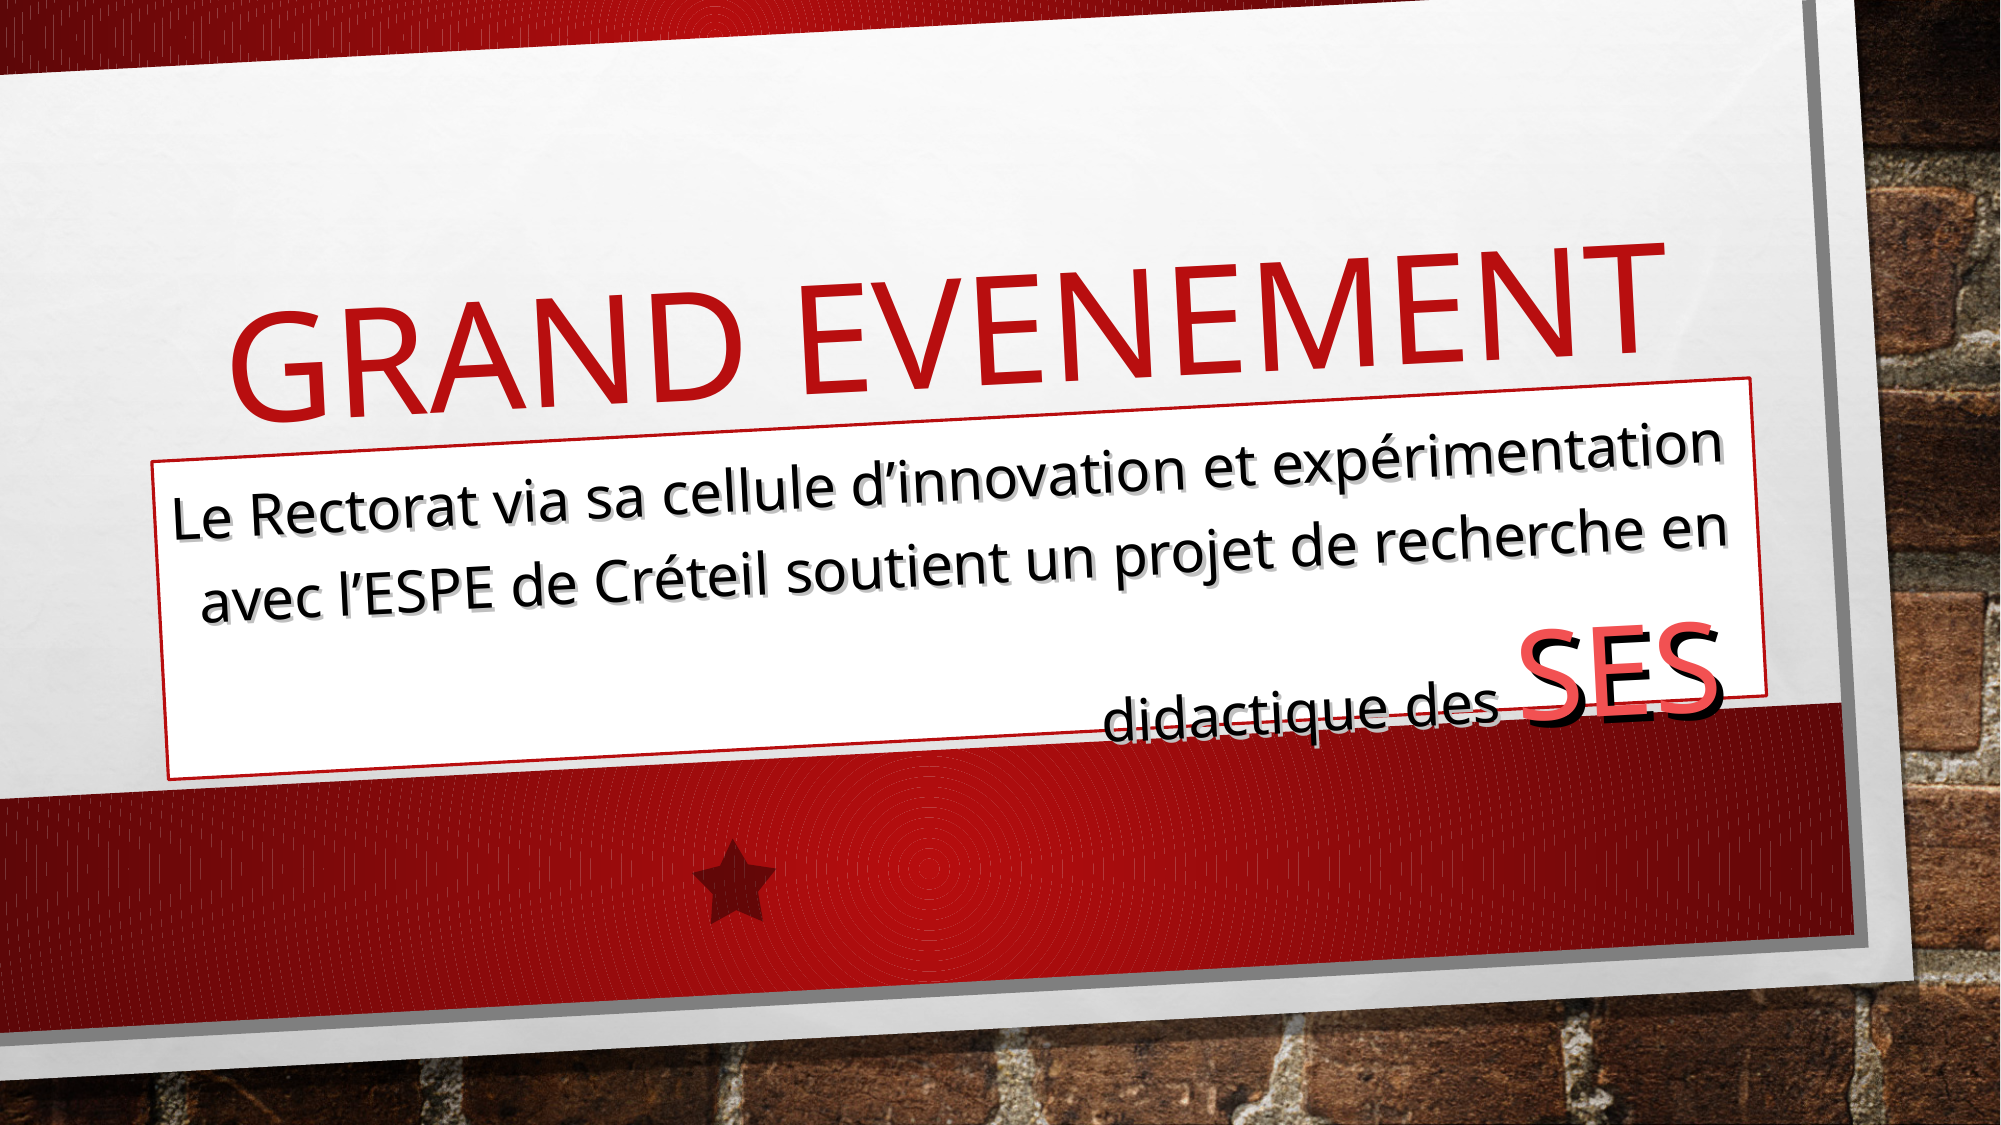

# Grand evenement
Le Rectorat via sa cellule d’innovation et expérimentation avec l’ESPE de Créteil soutient un projet de recherche en didactique des SES